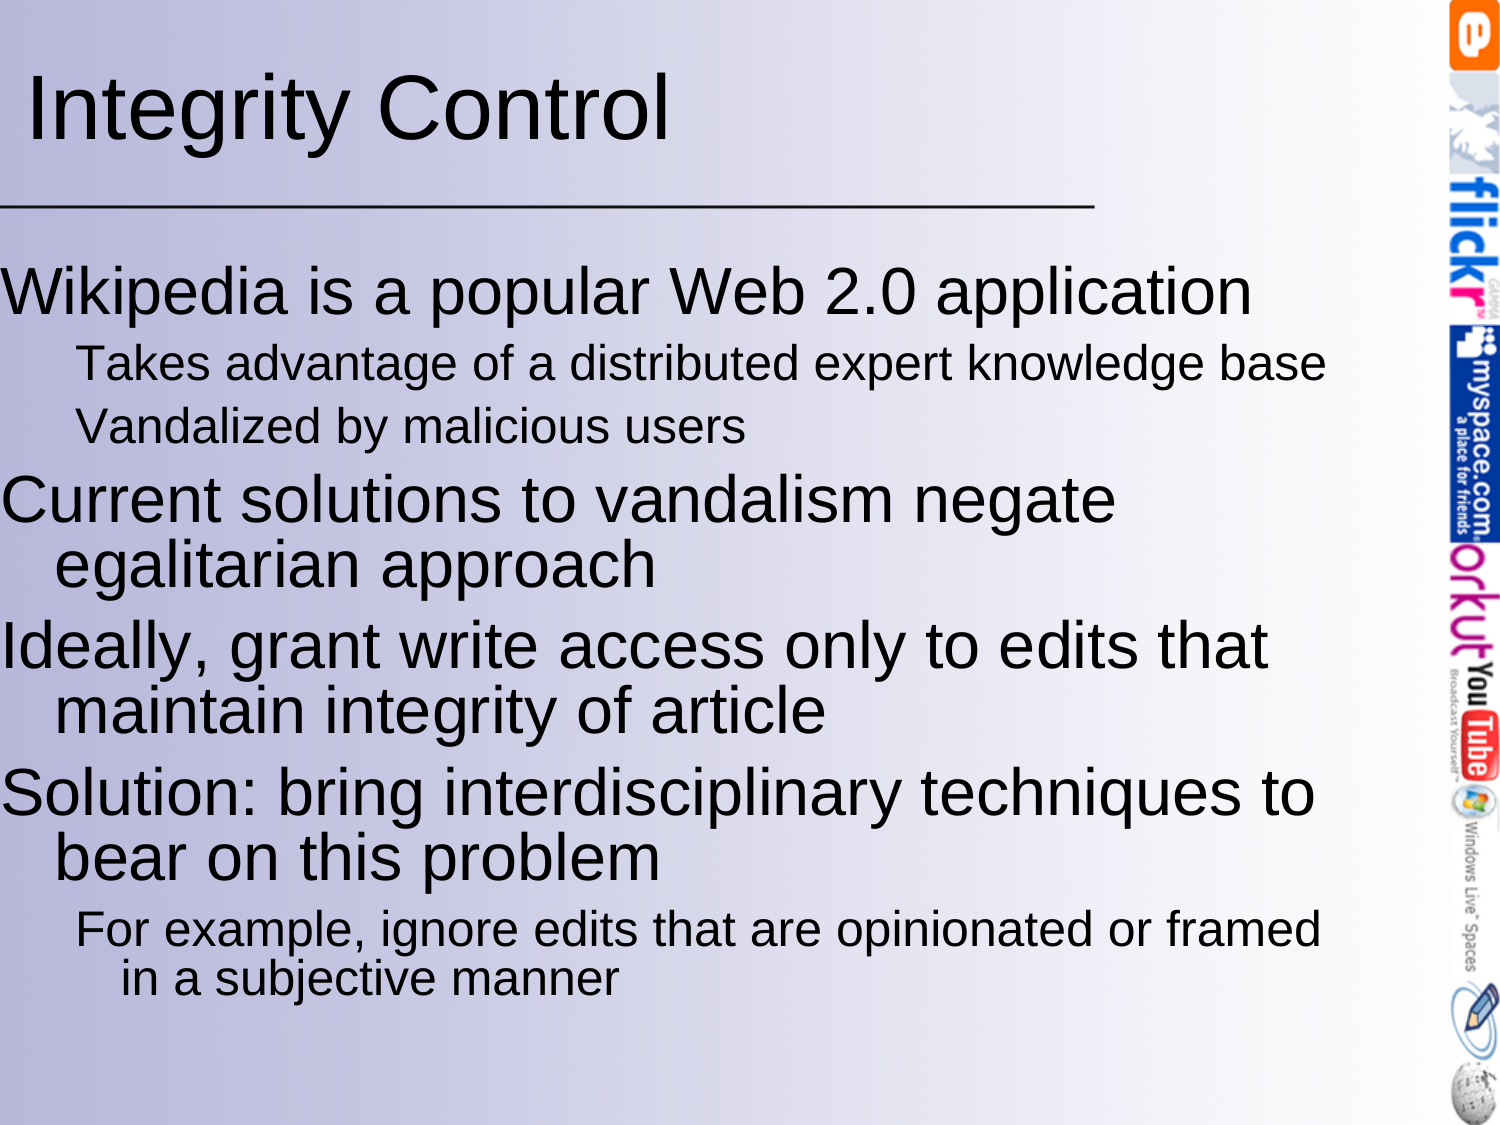

# Integrity Control
Wikipedia is a popular Web 2.0 application
Takes advantage of a distributed expert knowledge base
Vandalized by malicious users
Current solutions to vandalism negate egalitarian approach
Ideally, grant write access only to edits that maintain integrity of article
Solution: bring interdisciplinary techniques to bear on this problem
For example, ignore edits that are opinionated or framed in a subjective manner